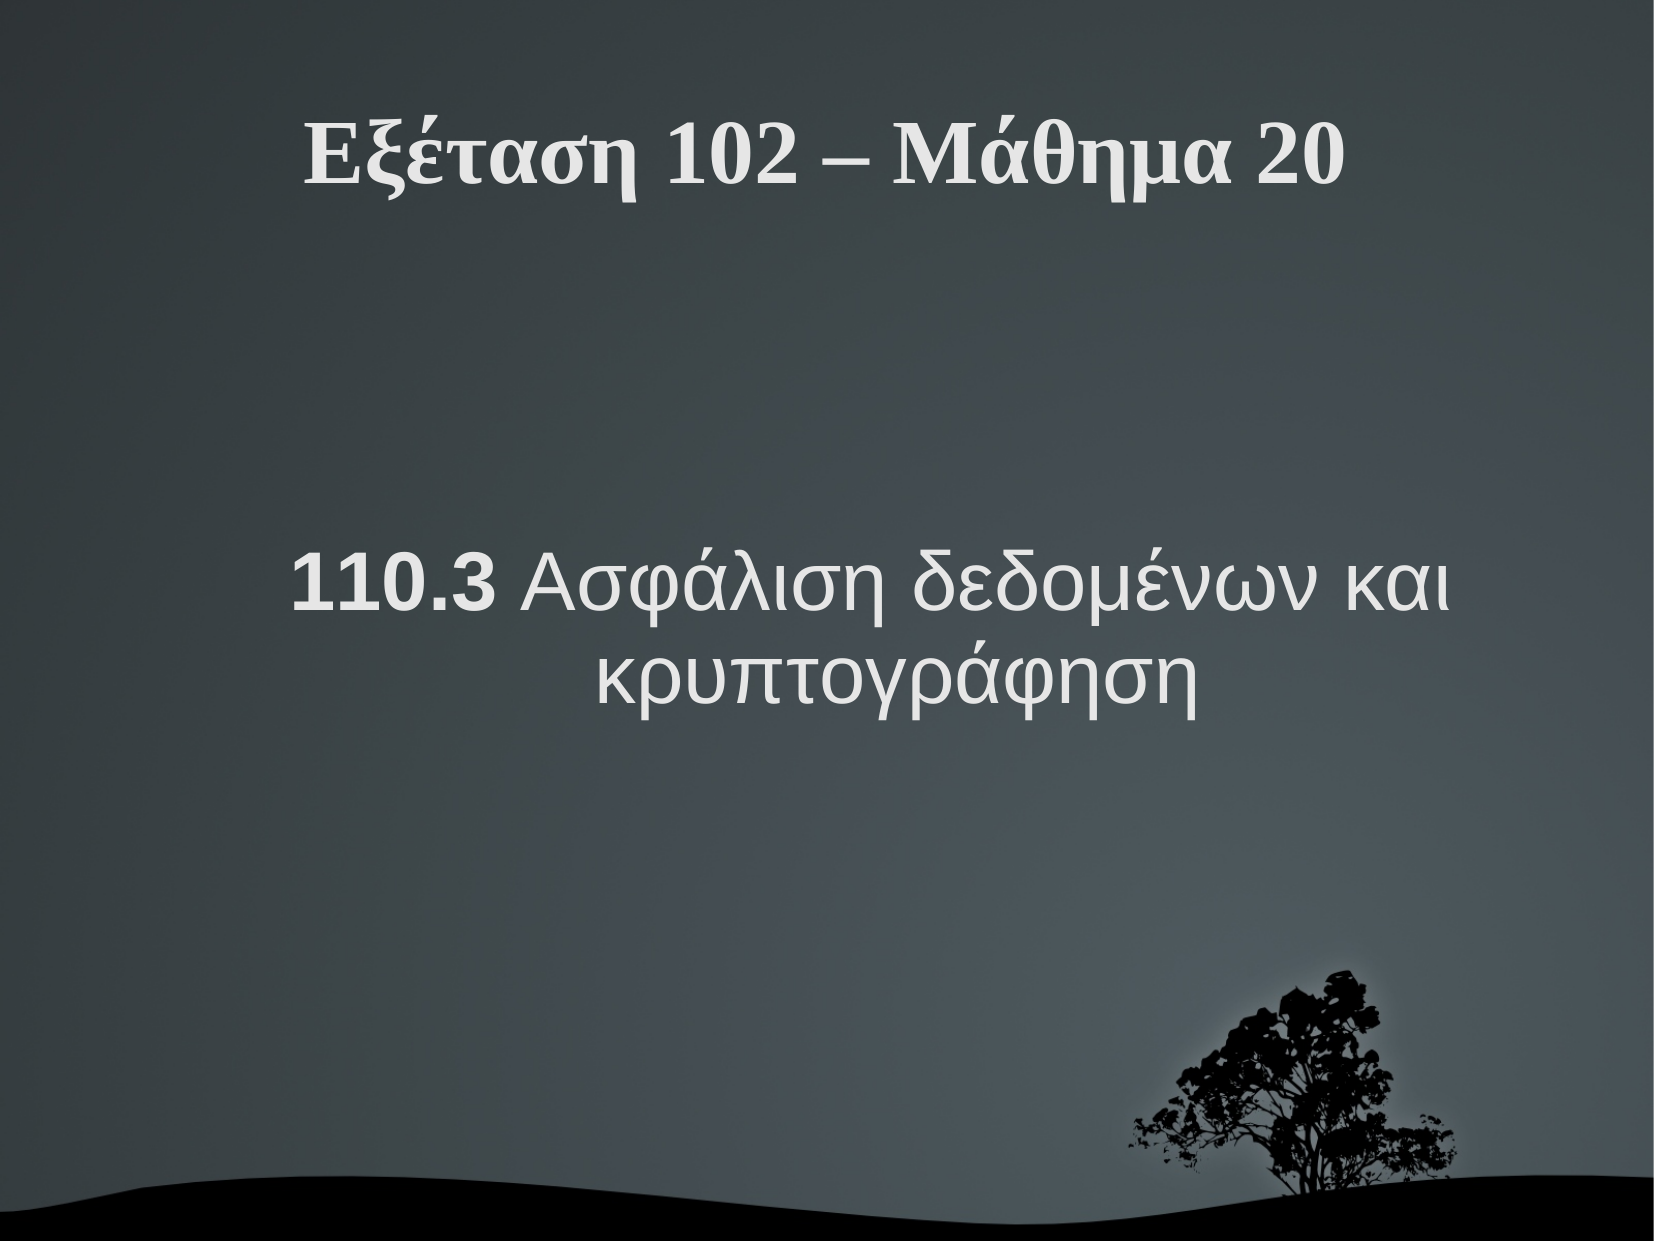

# Εξέταση 102 – Μάθημα 20
110.3 Ασφάλιση δεδομένων και κρυπτογράφηση